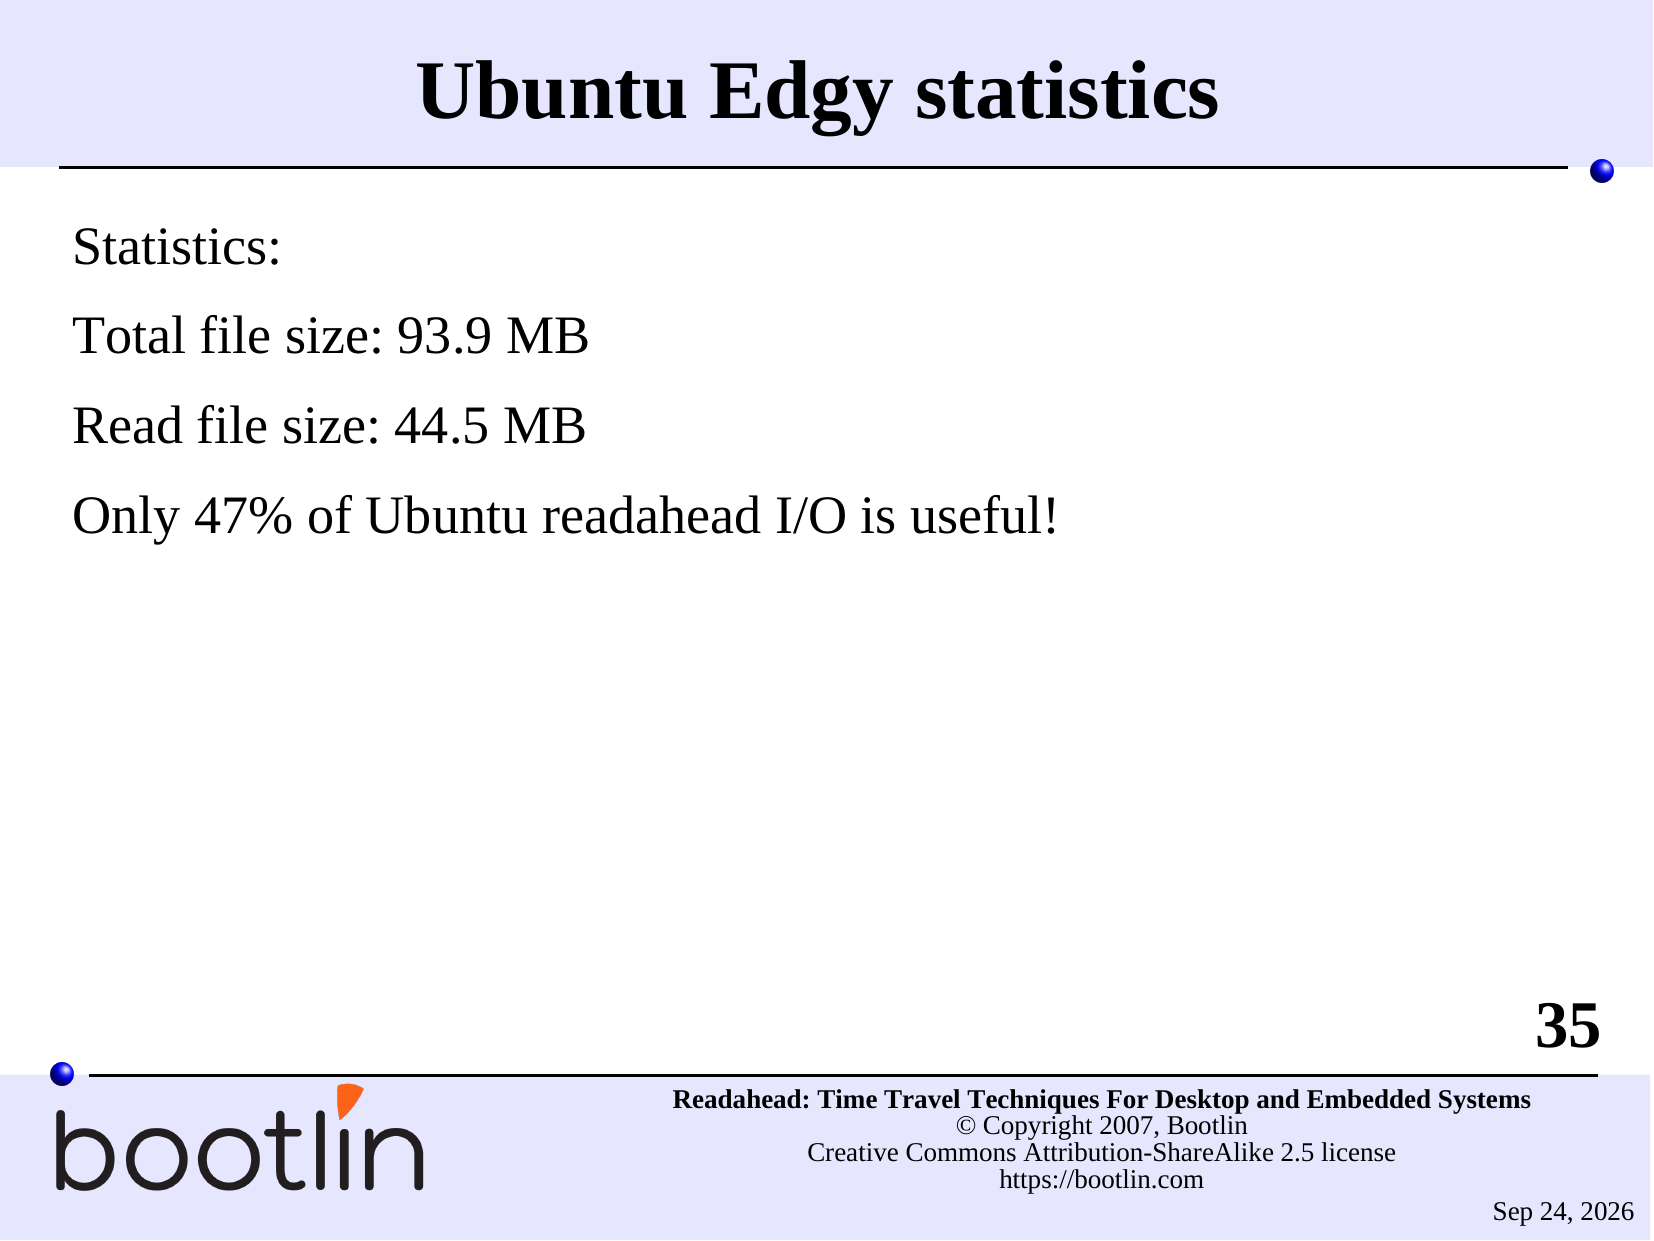

# Ubuntu Edgy statistics
Statistics:
Total file size: 93.9 MB
Read file size: 44.5 MB
Only 47% of Ubuntu readahead I/O is useful!